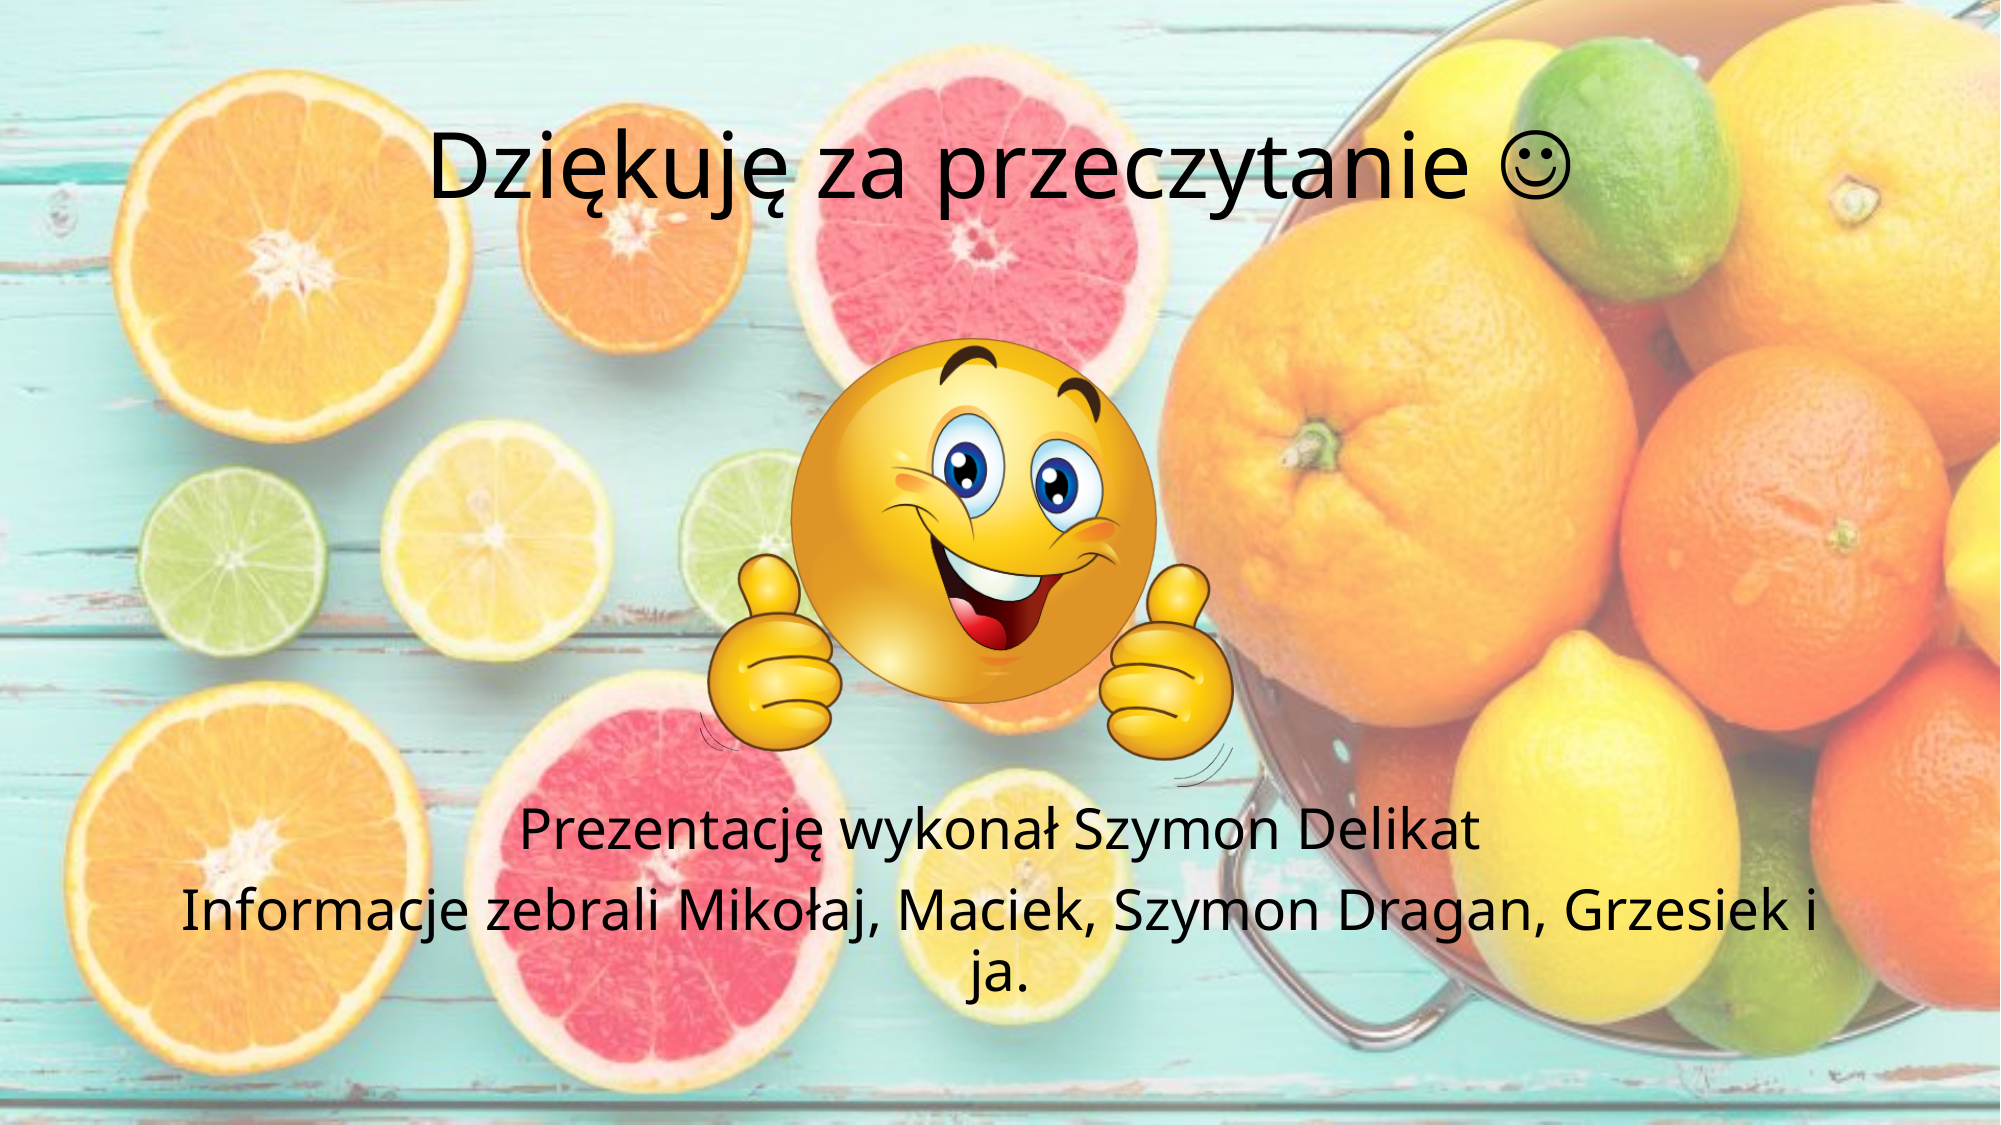

# Dziękuję za przeczytanie 
Prezentację wykonał Szymon Delikat
Informacje zebrali Mikołaj, Maciek, Szymon Dragan, Grzesiek i ja.